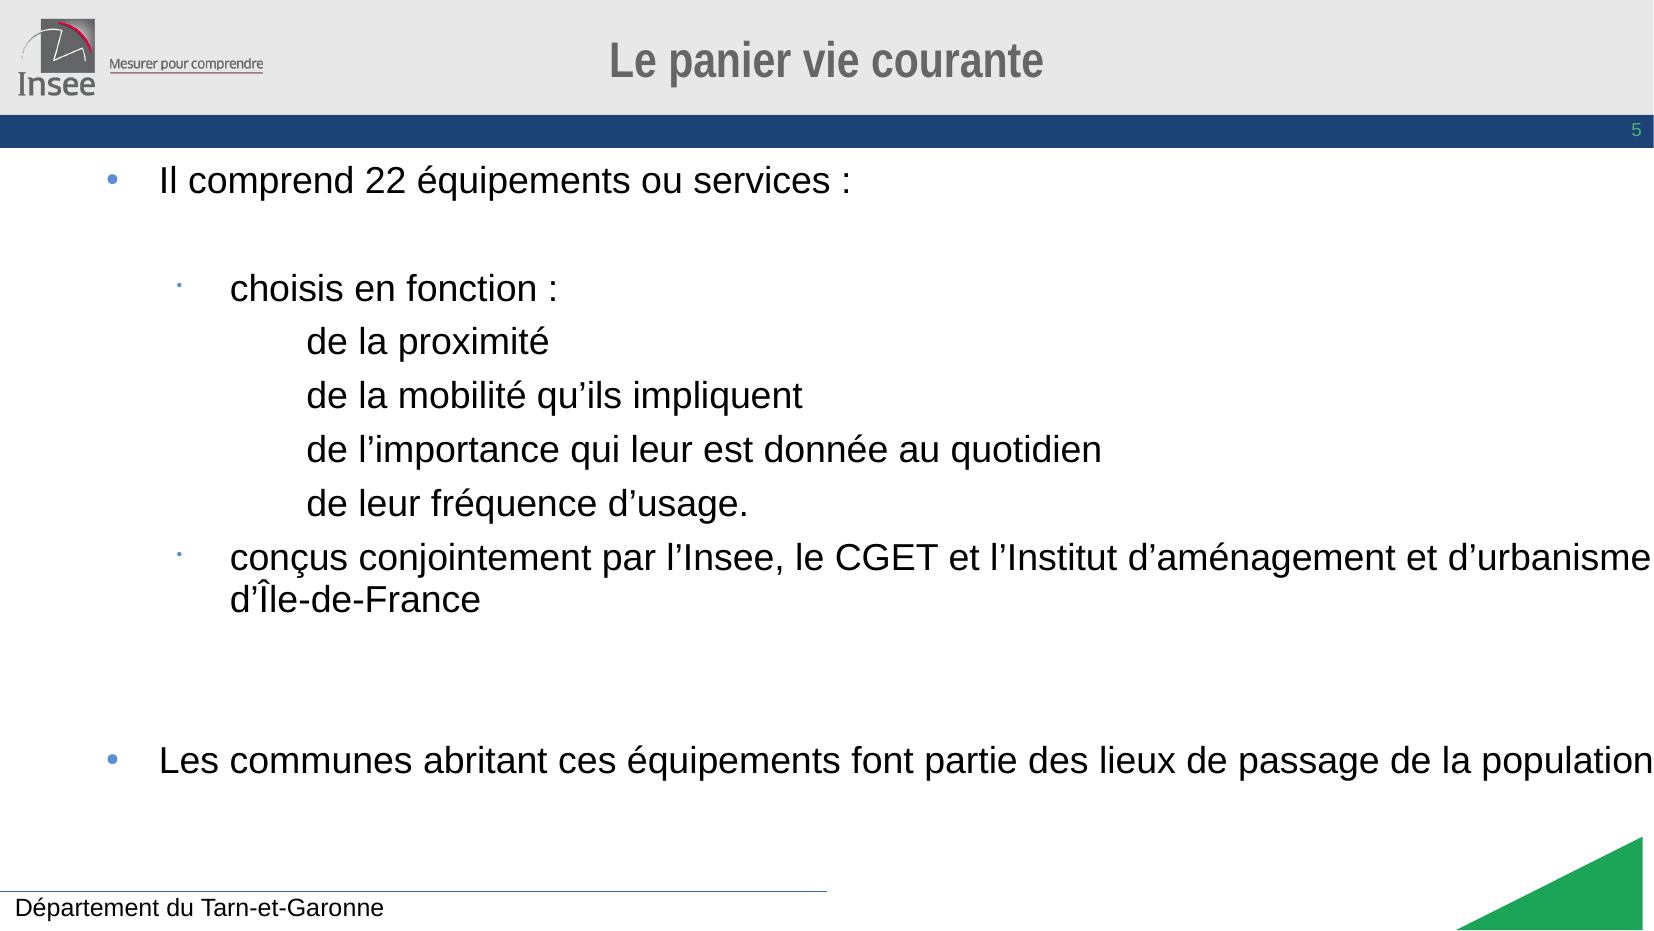

# Le panier vie courante
5
Il comprend 22 équipements ou services :
choisis en fonction :
de la proximité
de la mobilité qu’ils impliquent
de l’importance qui leur est donnée au quotidien
de leur fréquence d’usage.
conçus conjointement par l’Insee, le CGET et l’Institut d’aménagement et d’urbanisme d’Île-de-France
Les communes abritant ces équipements font partie des lieux de passage de la population